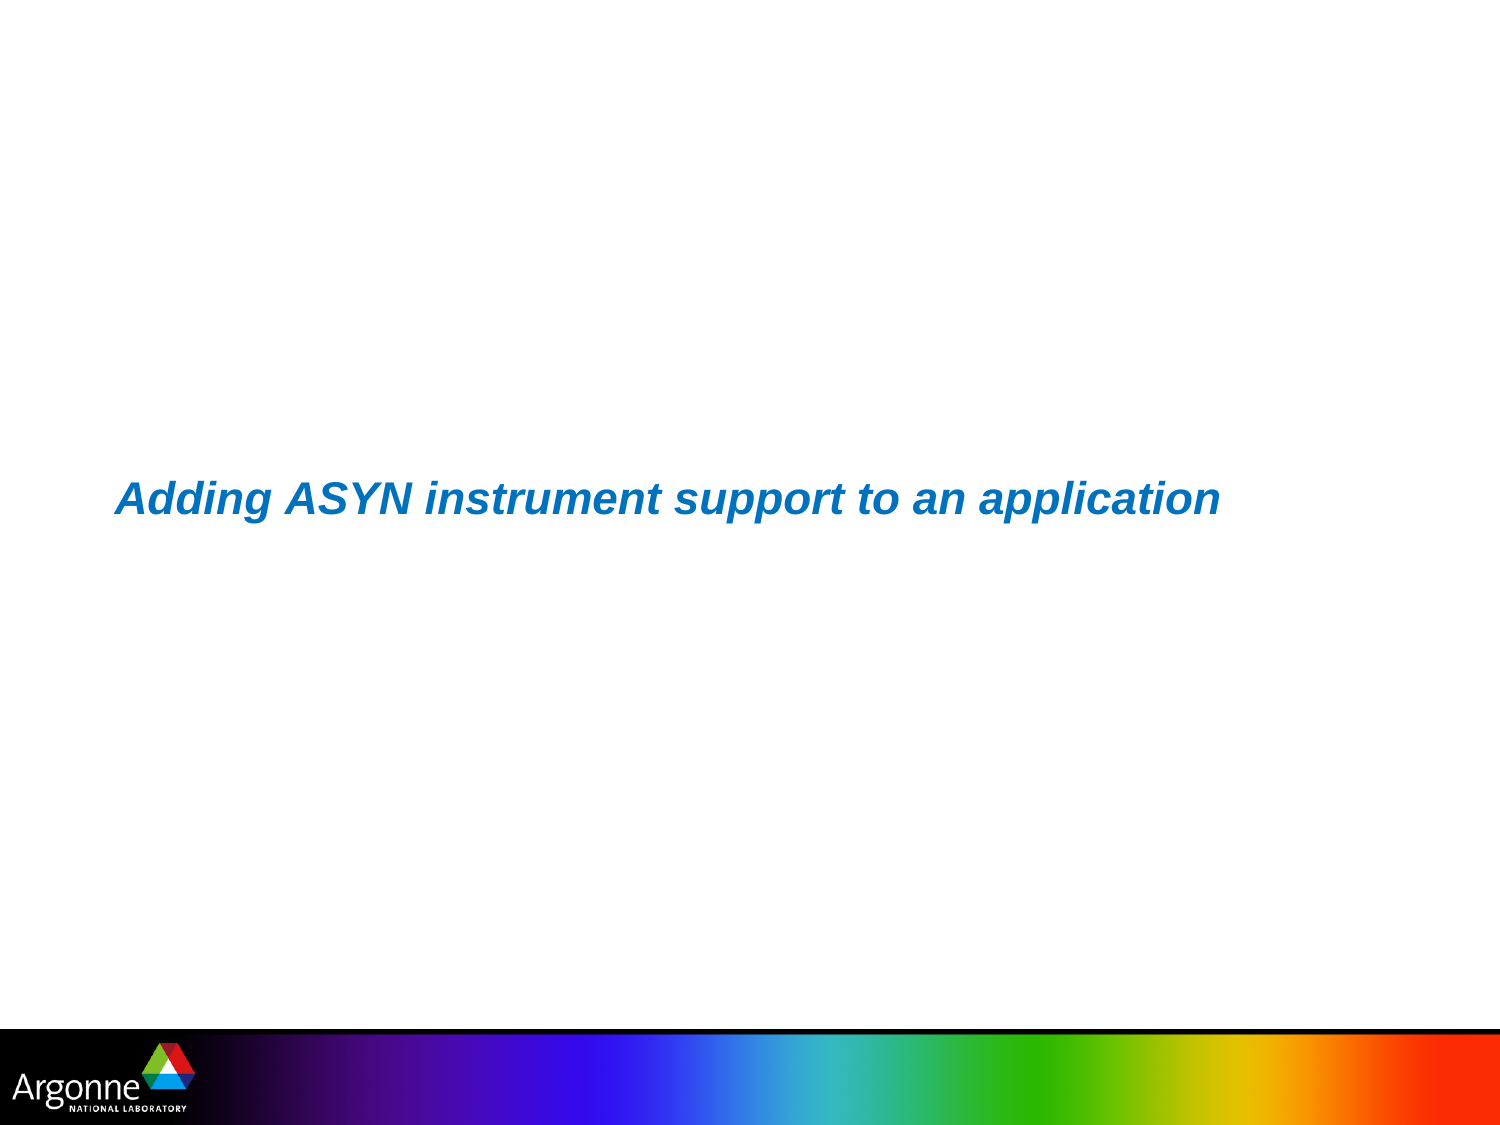

# Adding ASYN instrument support to an application